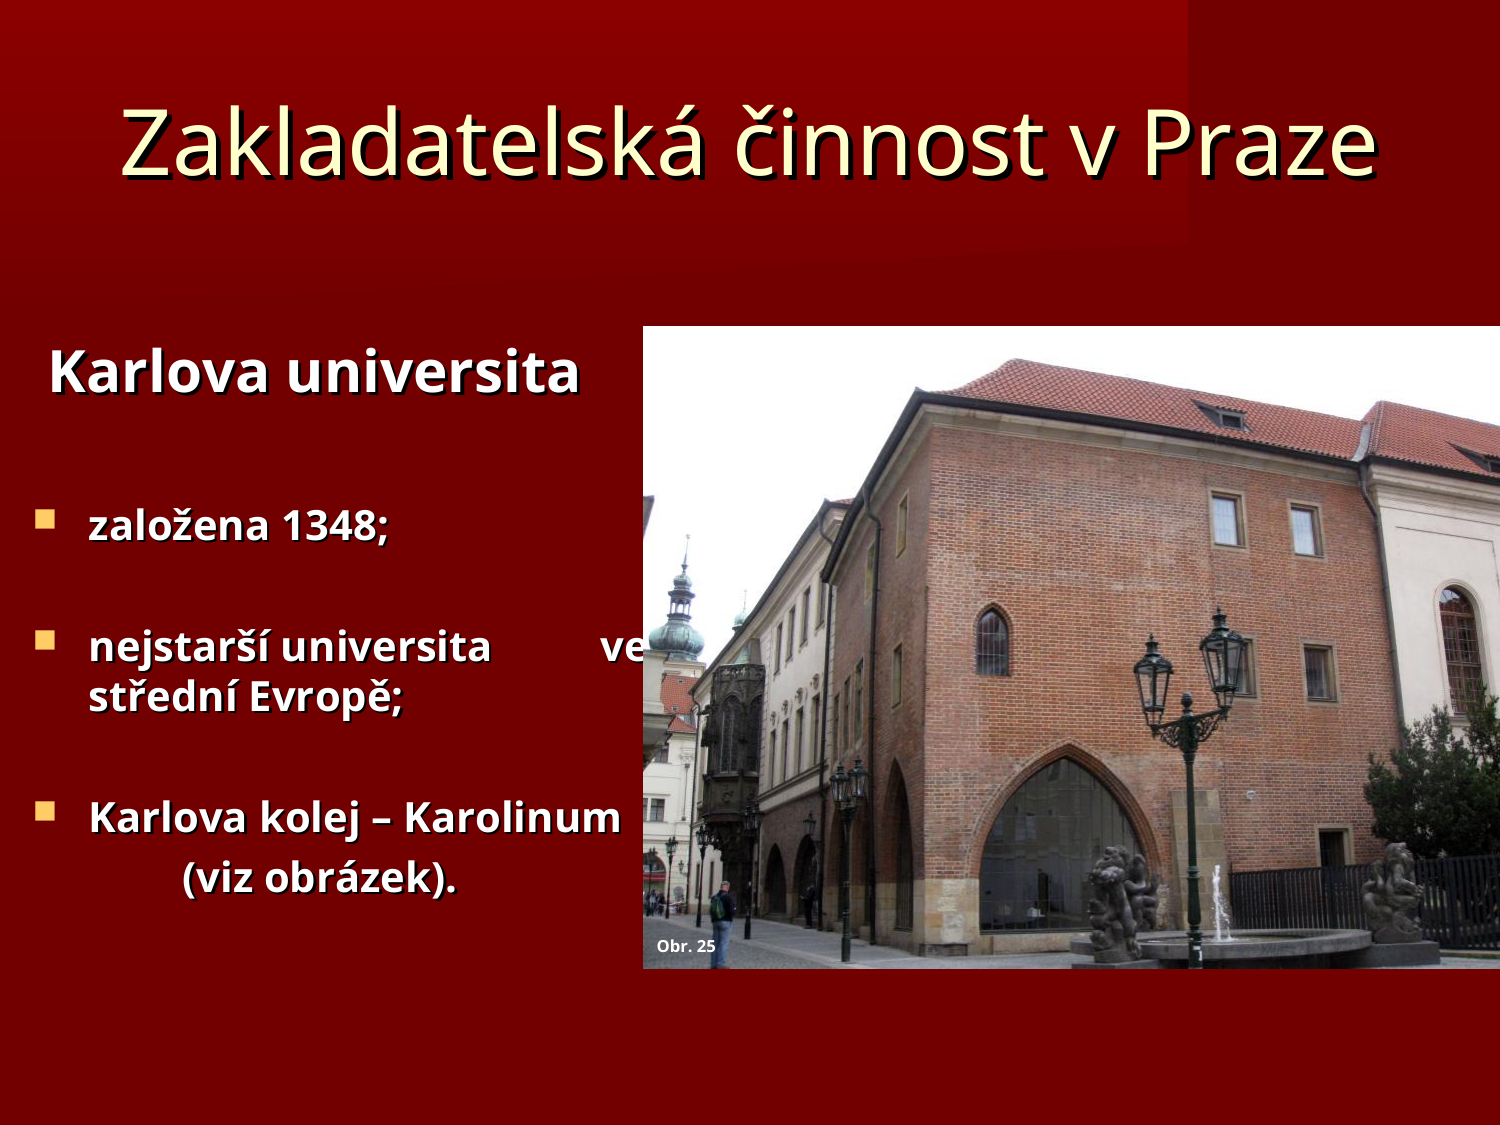

# Zakladatelská činnost v Praze
 Karlova universita
založena 1348;
nejstarší universita ve střední Evropě;
Karlova kolej – Karolinum
		(viz obrázek).
Obr. 25